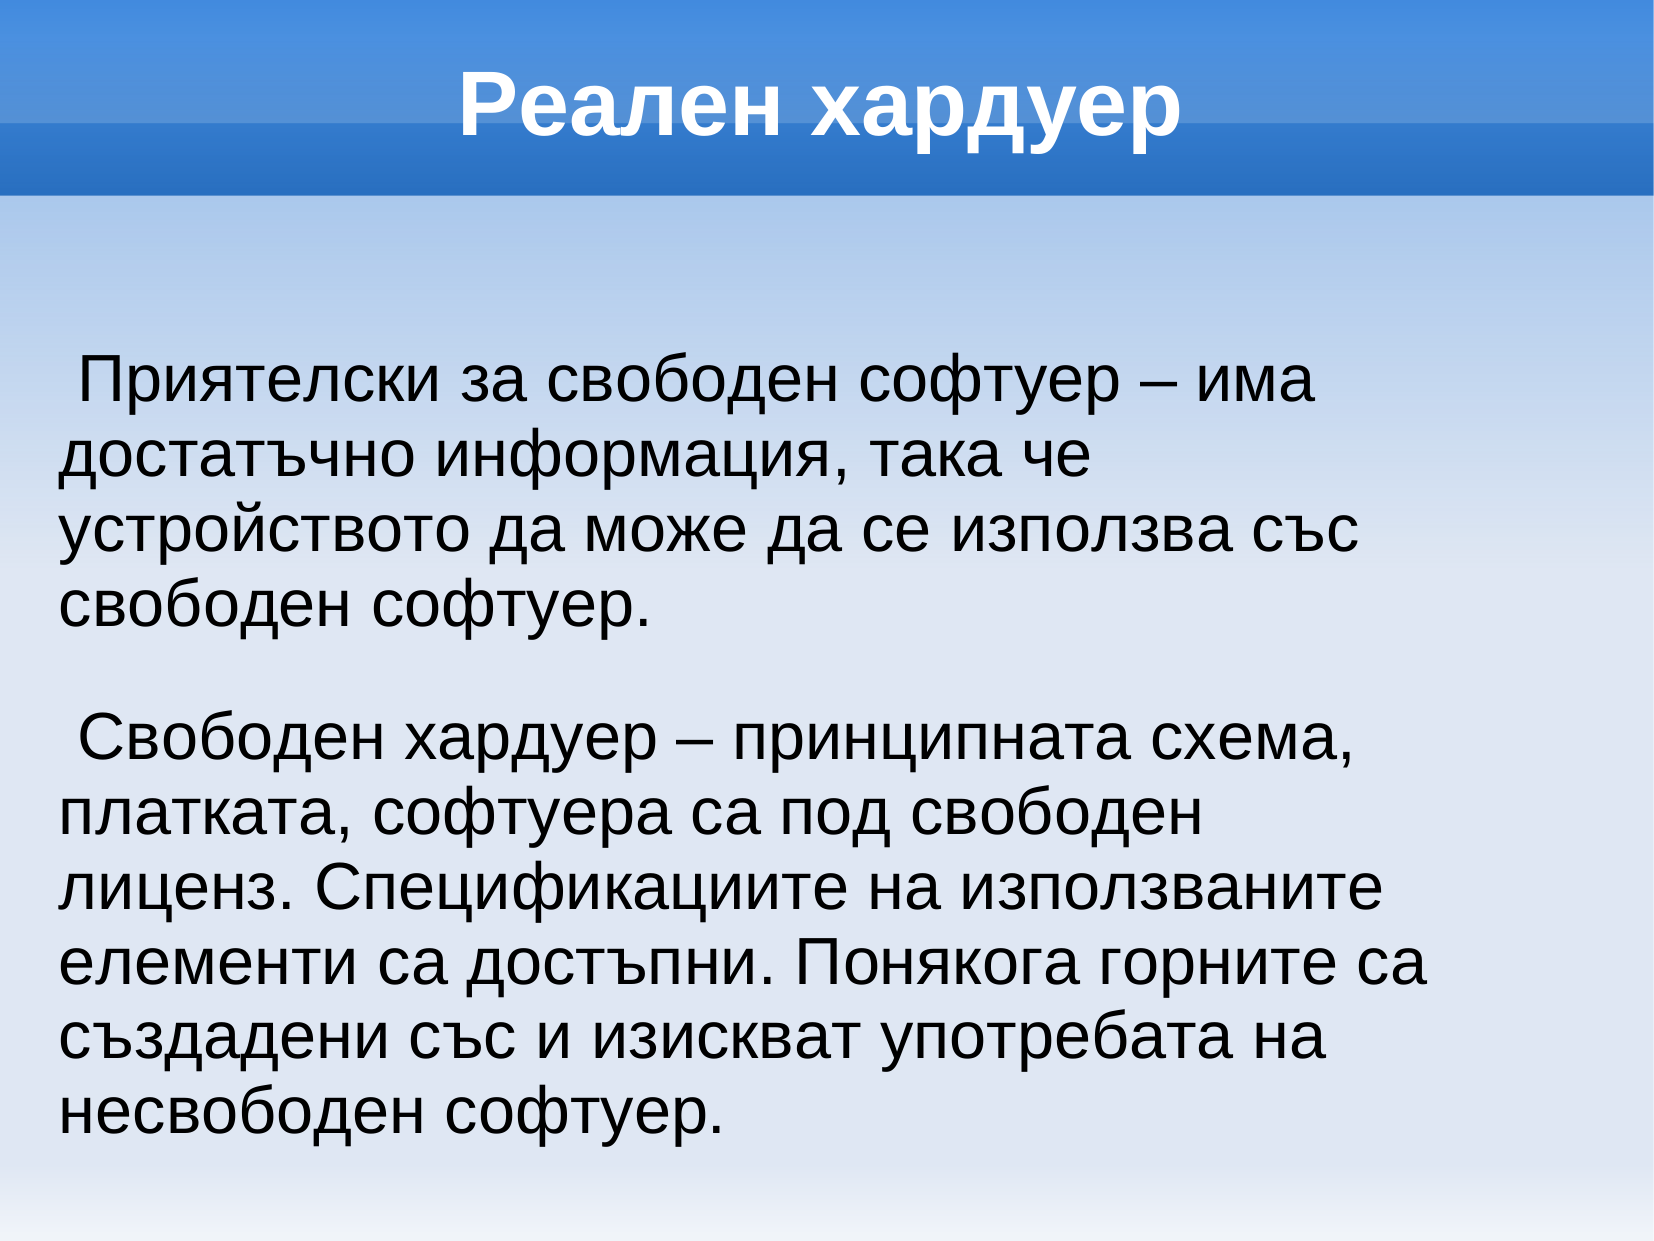

# Реален хардуер
 Приятелски за свободен софтуер – има достатъчно информация, така че устройството да може да се използва със свободен софтуер.
 Свободен хардуер – принципната схема, платката, софтуера са под свободен лиценз. Спецификациите на използваните елементи са достъпни. Понякога горните са създадени със и изискват употребата на несвободен софтуер.